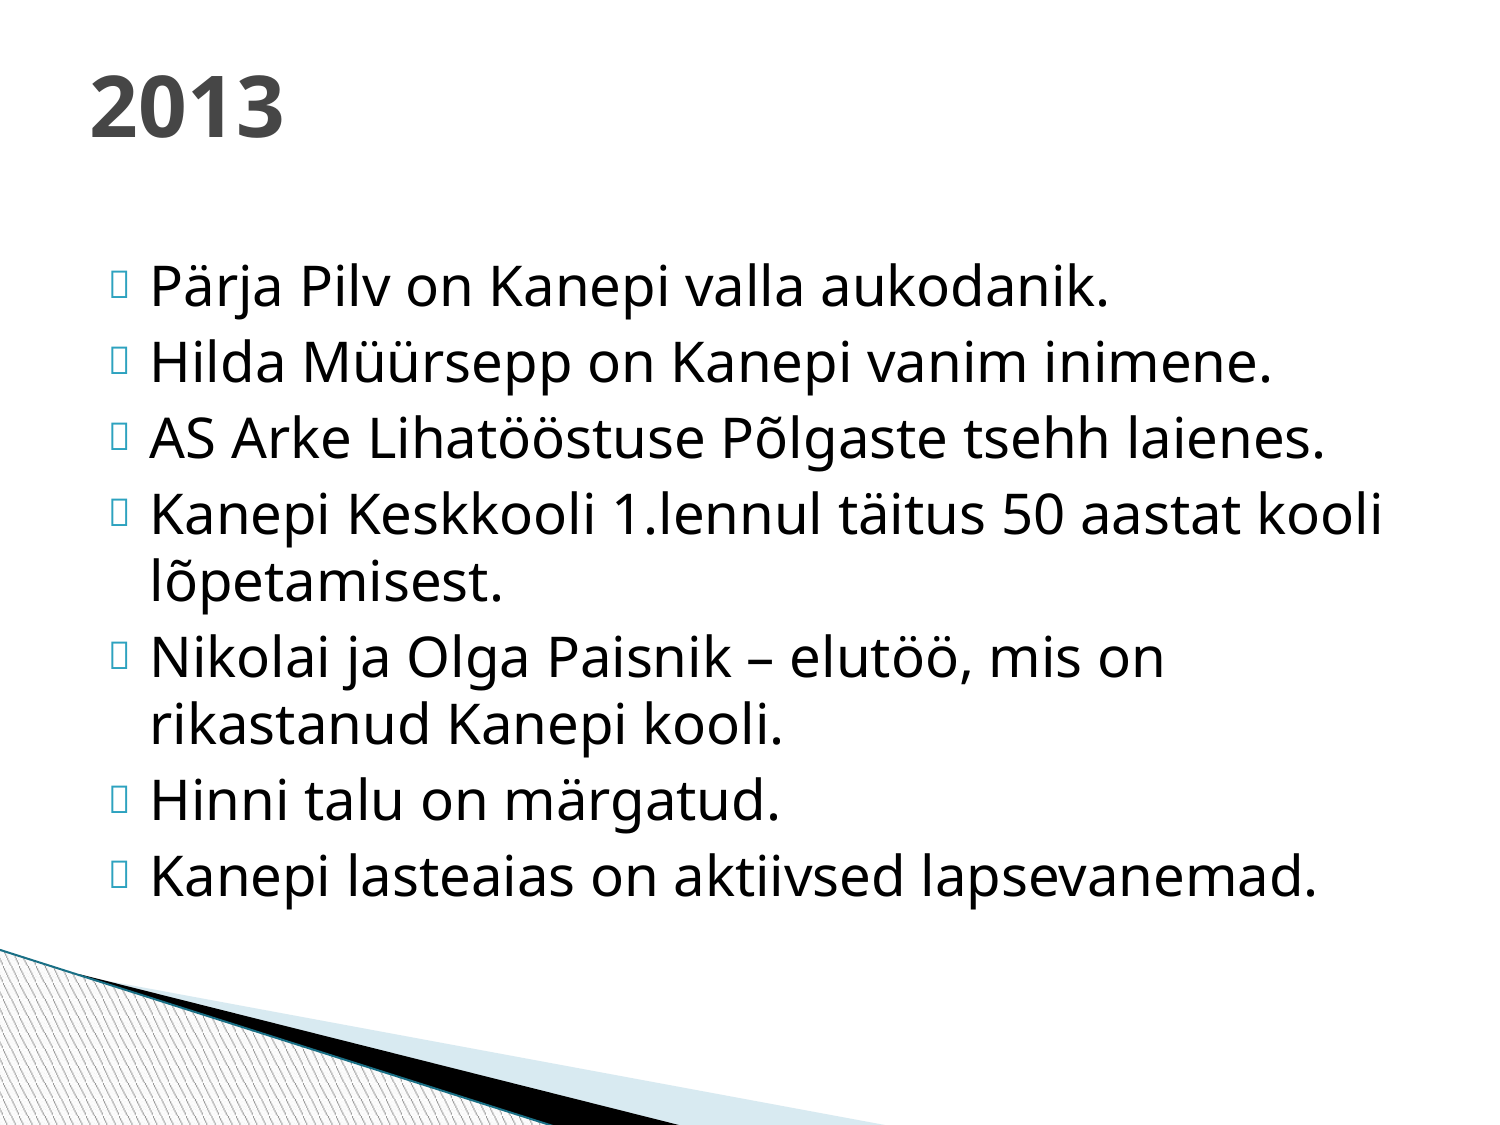

2013
# Pärja Pilv on Kanepi valla aukodanik.
Hilda Müürsepp on Kanepi vanim inimene.
AS Arke Lihatööstuse Põlgaste tsehh laienes.
Kanepi Keskkooli 1.lennul täitus 50 aastat kooli lõpetamisest.
Nikolai ja Olga Paisnik – elutöö, mis on rikastanud Kanepi kooli.
Hinni talu on märgatud.
Kanepi lasteaias on aktiivsed lapsevanemad.